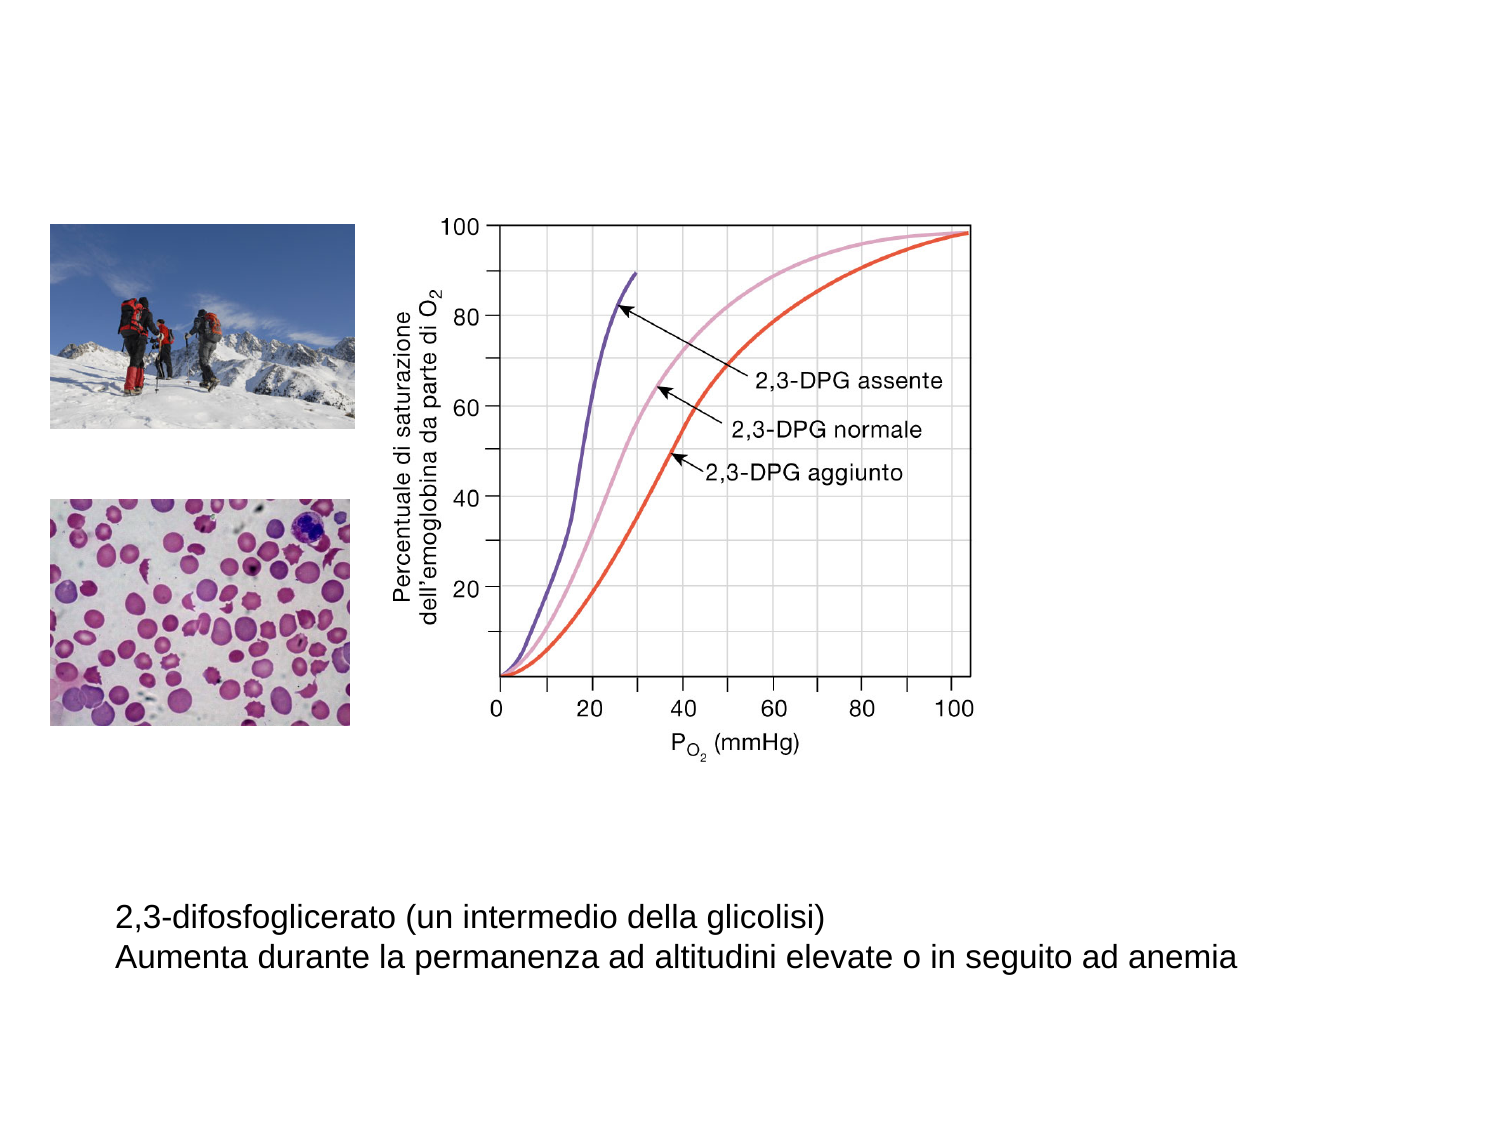

2,3-difosfoglicerato (un intermedio della glicolisi)
Aumenta durante la permanenza ad altitudini elevate o in seguito ad anemia